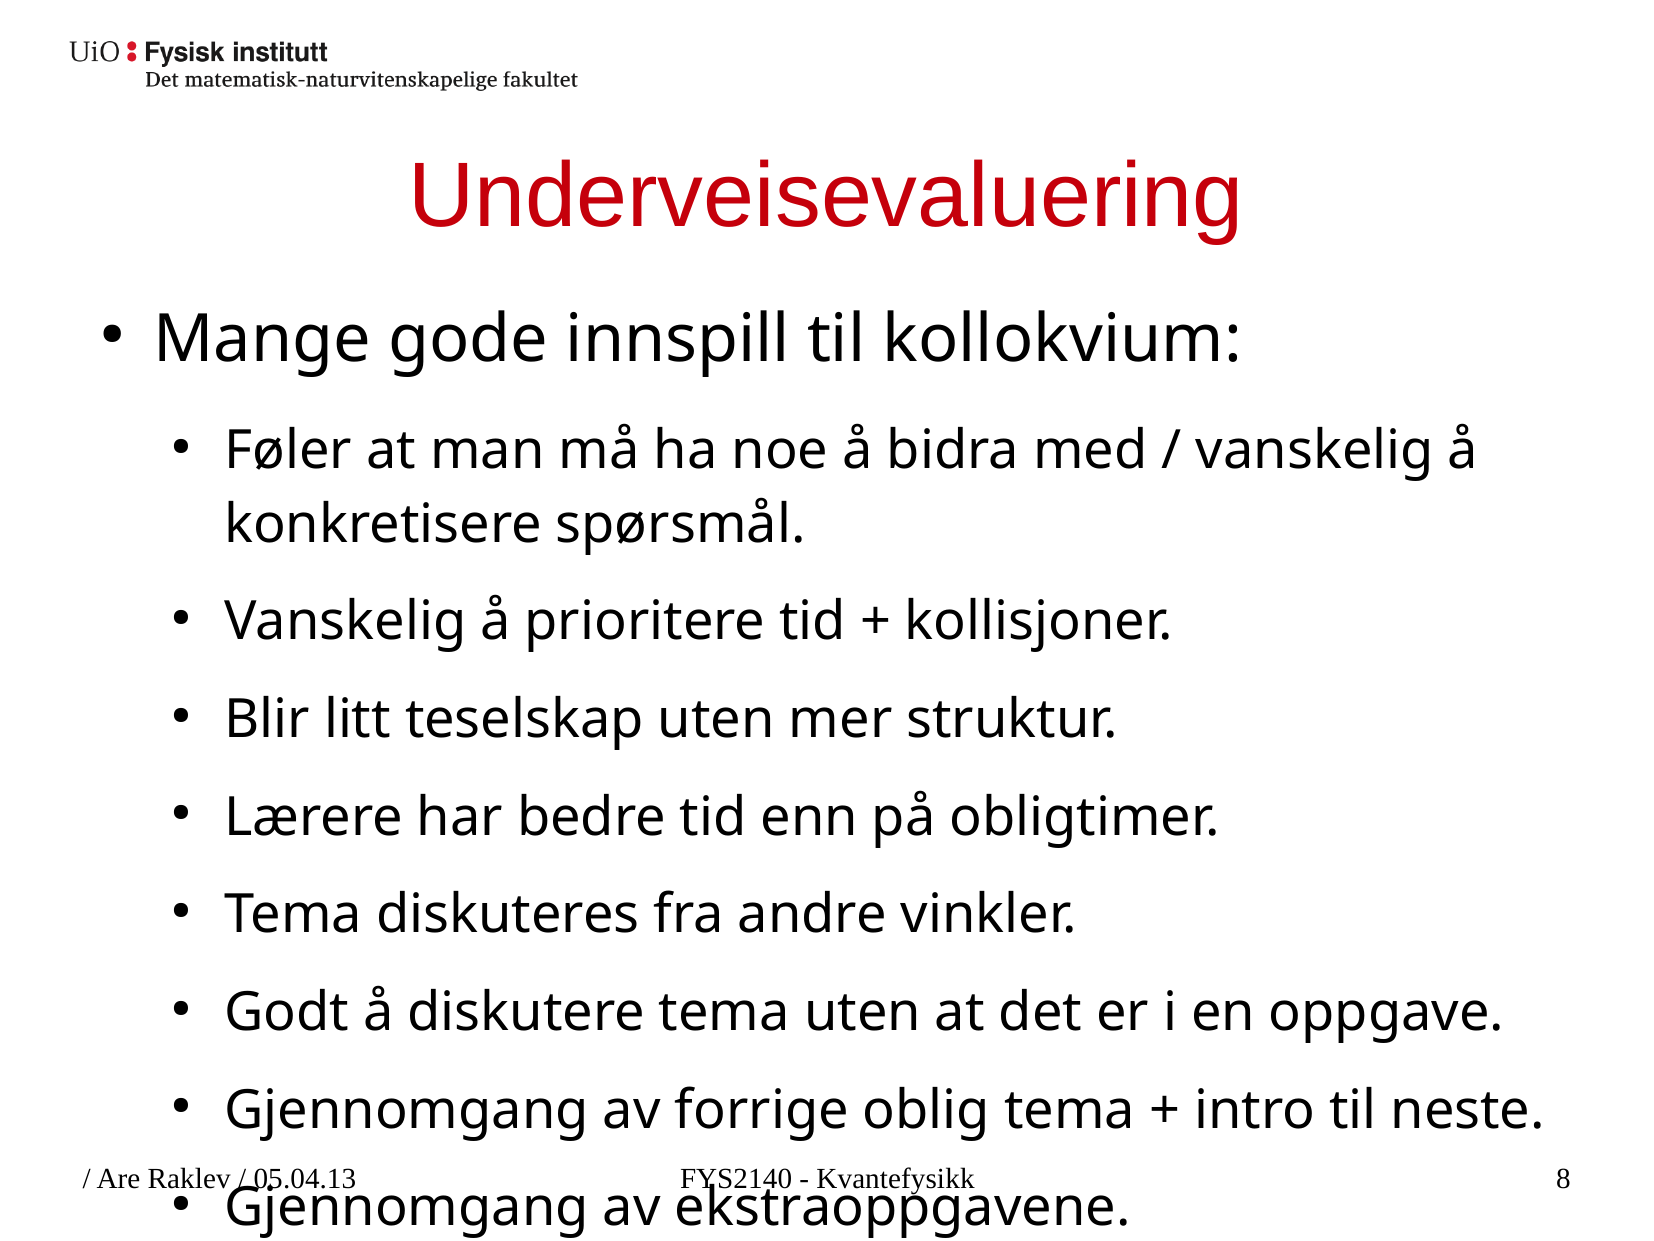

# Underveisevaluering
Mange gode innspill til kollokvium:
Føler at man må ha noe å bidra med / vanskelig å konkretisere spørsmål.
Vanskelig å prioritere tid + kollisjoner.
Blir litt teselskap uten mer struktur.
Lærere har bedre tid enn på obligtimer.
Tema diskuteres fra andre vinkler.
Godt å diskutere tema uten at det er i en oppgave.
Gjennomgang av forrige oblig tema + intro til neste.
Gjennomgang av ekstraoppgavene.
/ Are Raklev / 05.04.13
FYS2140 - Kvantefysikk
8